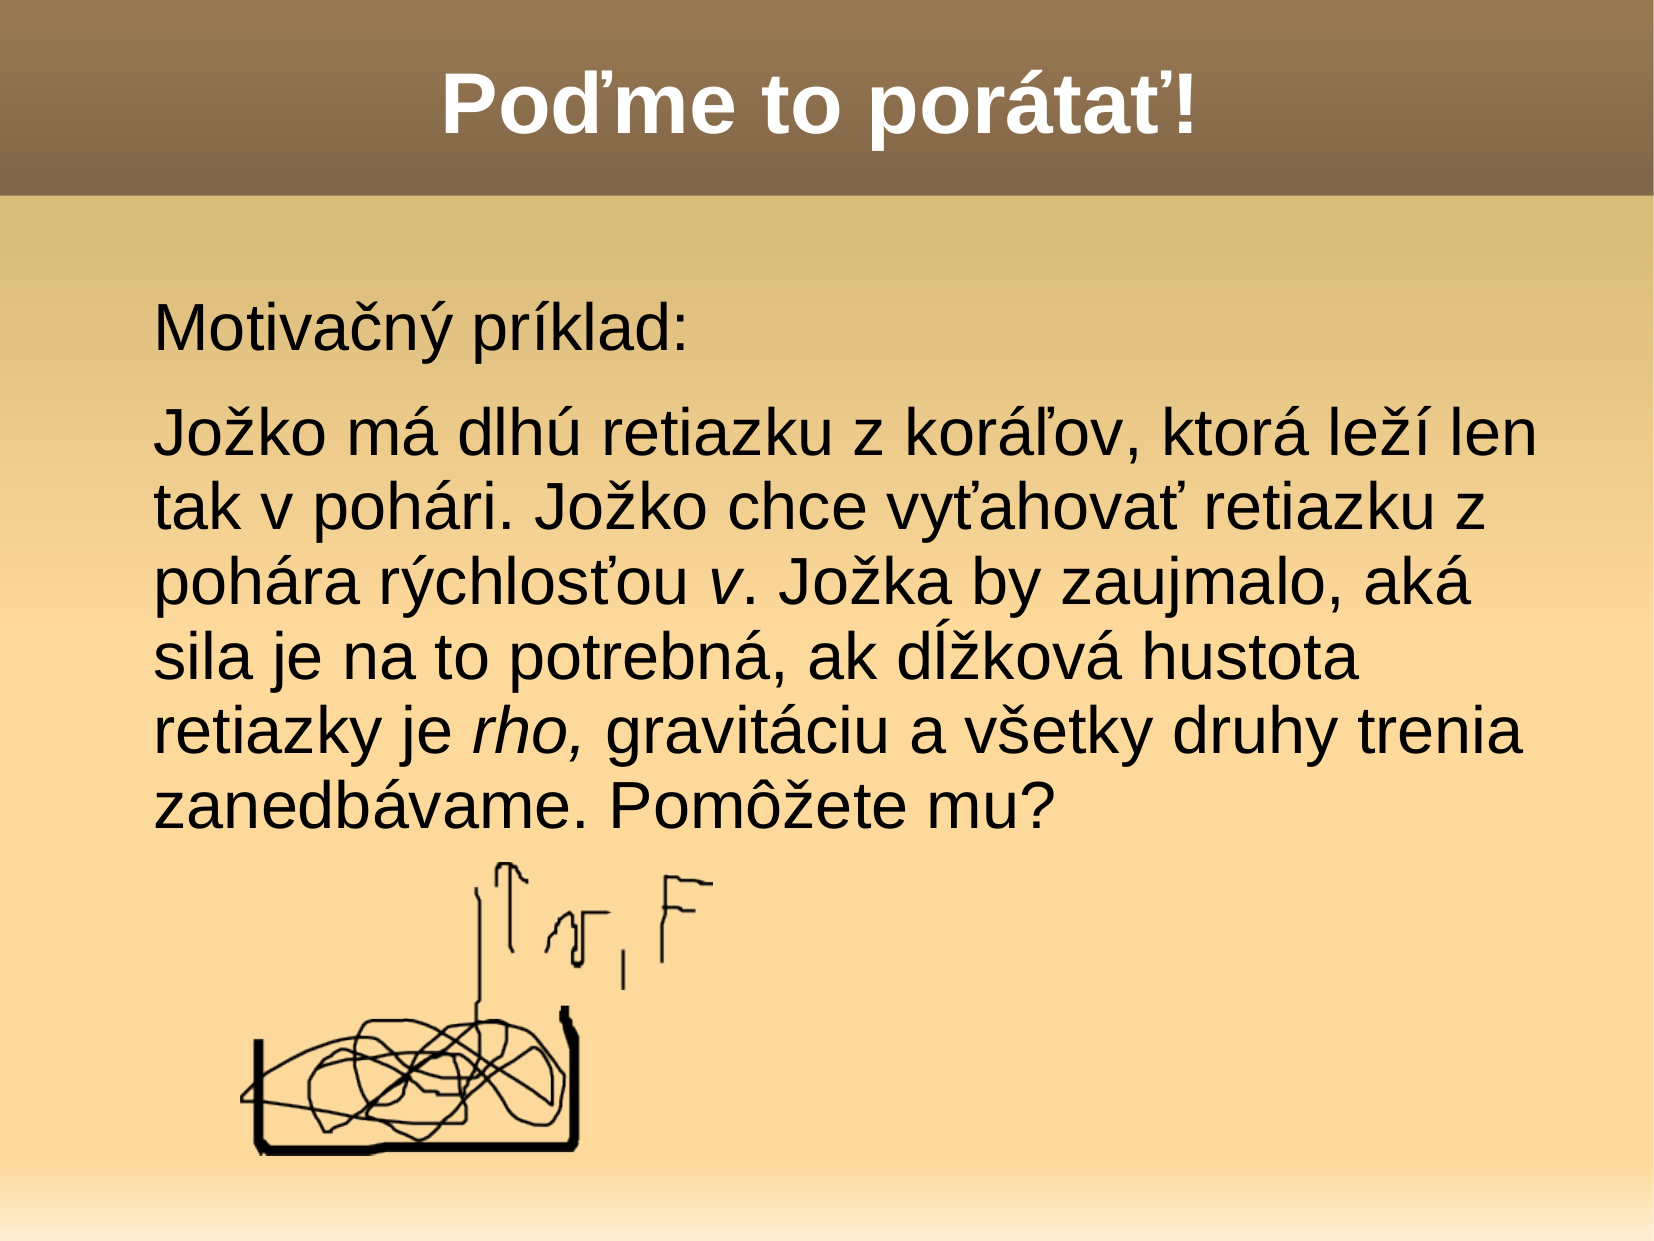

# Poďme to porátať!
Motivačný príklad:
Jožko má dlhú retiazku z koráľov, ktorá leží len tak v pohári. Jožko chce vyťahovať retiazku z pohára rýchlosťou v. Jožka by zaujmalo, aká sila je na to potrebná, ak dĺžková hustota retiazky je rho, gravitáciu a všetky druhy trenia zanedbávame. Pomôžete mu?